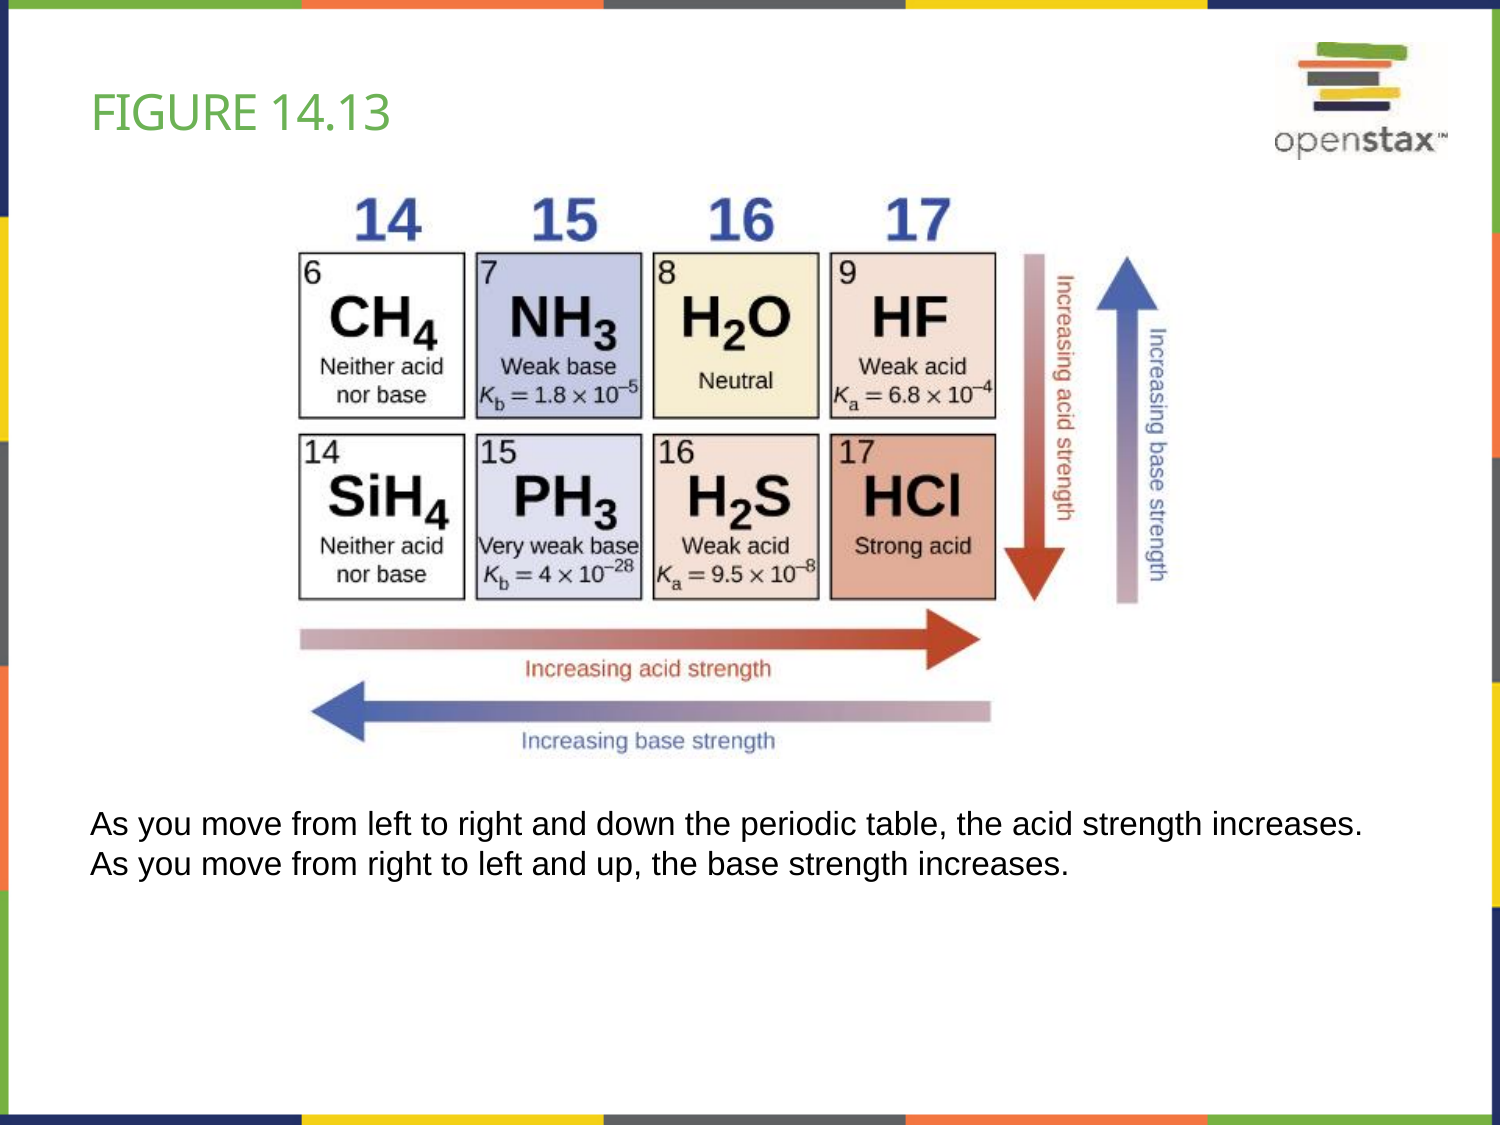

# Figure 14.13
As you move from left to right and down the periodic table, the acid strength increases. As you move from right to left and up, the base strength increases.